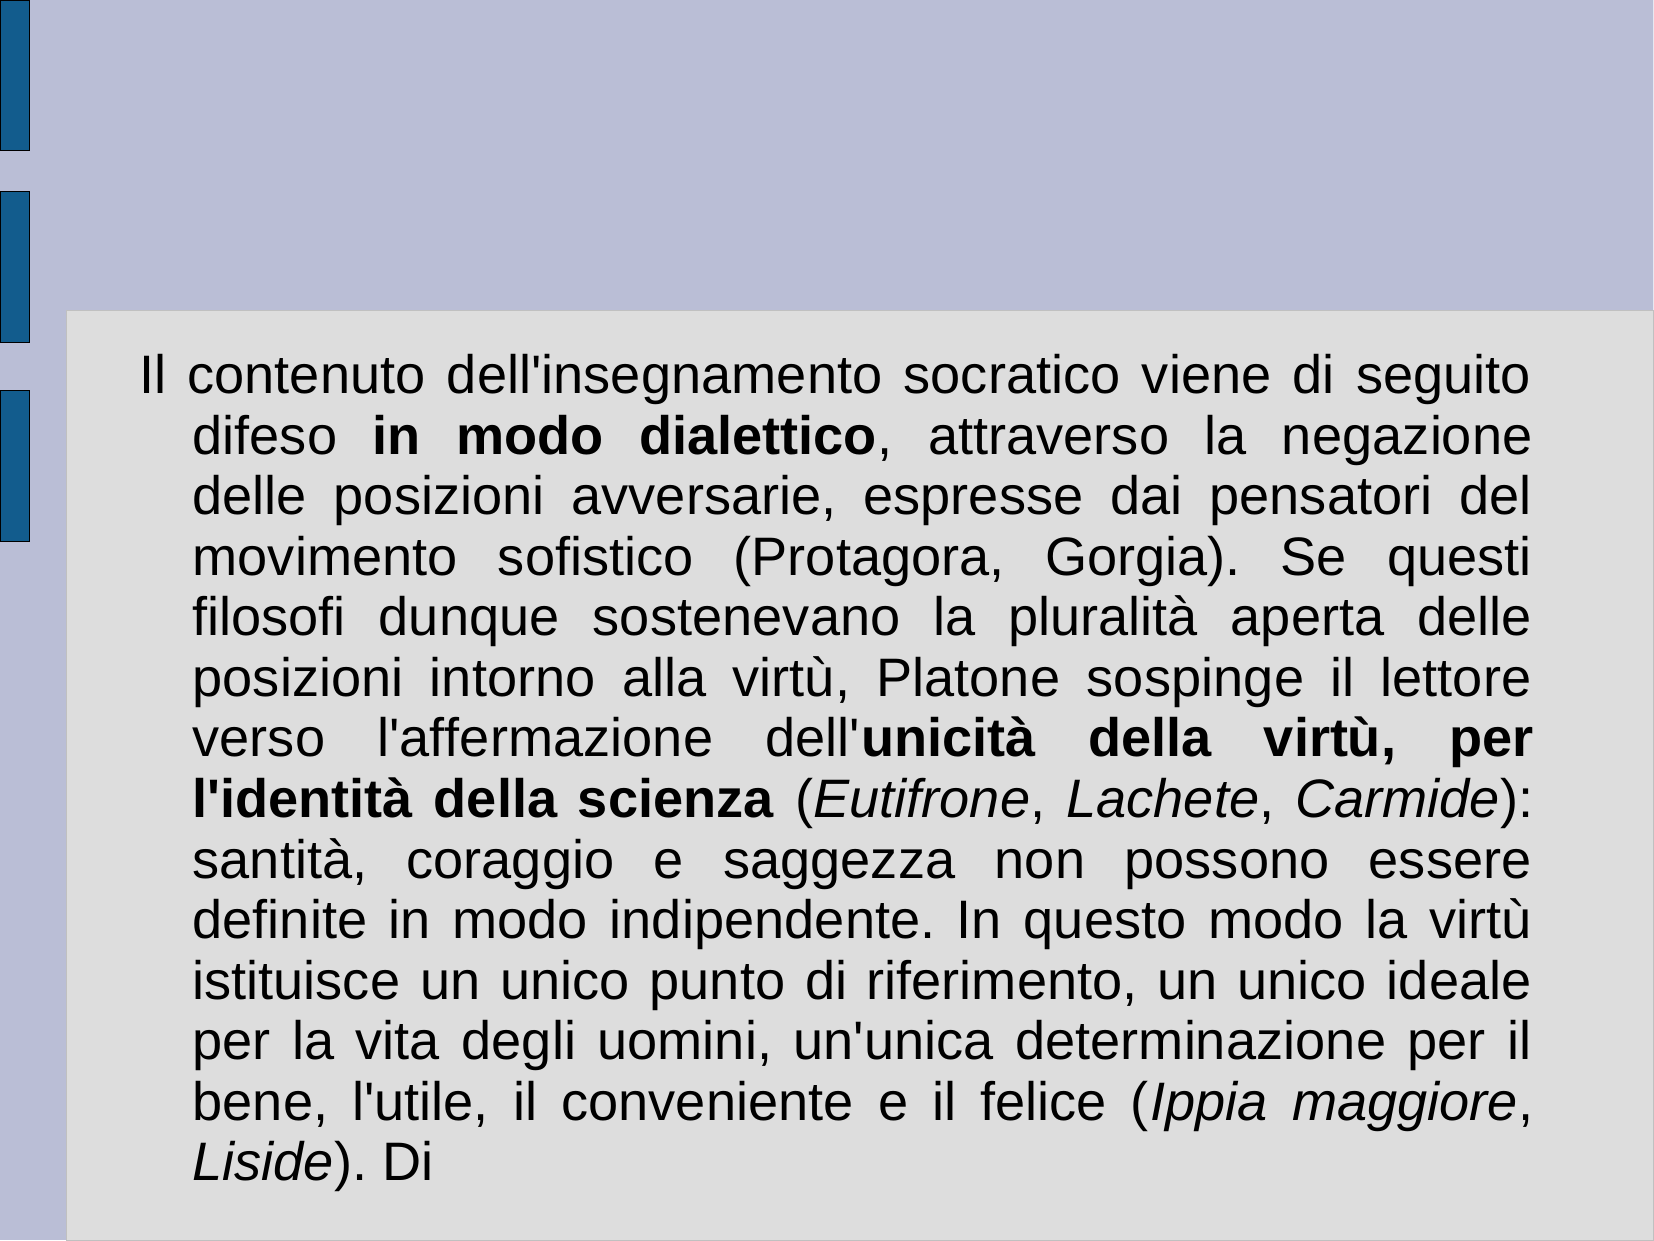

#
Il contenuto dell'insegnamento socratico viene di seguito difeso in modo dialettico, attraverso la negazione delle posizioni avversarie, espresse dai pensatori del movimento sofistico (Protagora, Gorgia). Se questi filosofi dunque sostenevano la pluralità aperta delle posizioni intorno alla virtù, Platone sospinge il lettore verso l'affermazione dell'unicità della virtù, per l'identità della scienza (Eutifrone, Lachete, Carmide): santità, coraggio e saggezza non possono essere definite in modo indipendente. In questo modo la virtù istituisce un unico punto di riferimento, un unico ideale per la vita degli uomini, un'unica determinazione per il bene, l'utile, il conveniente e il felice (Ippia maggiore, Liside). Di